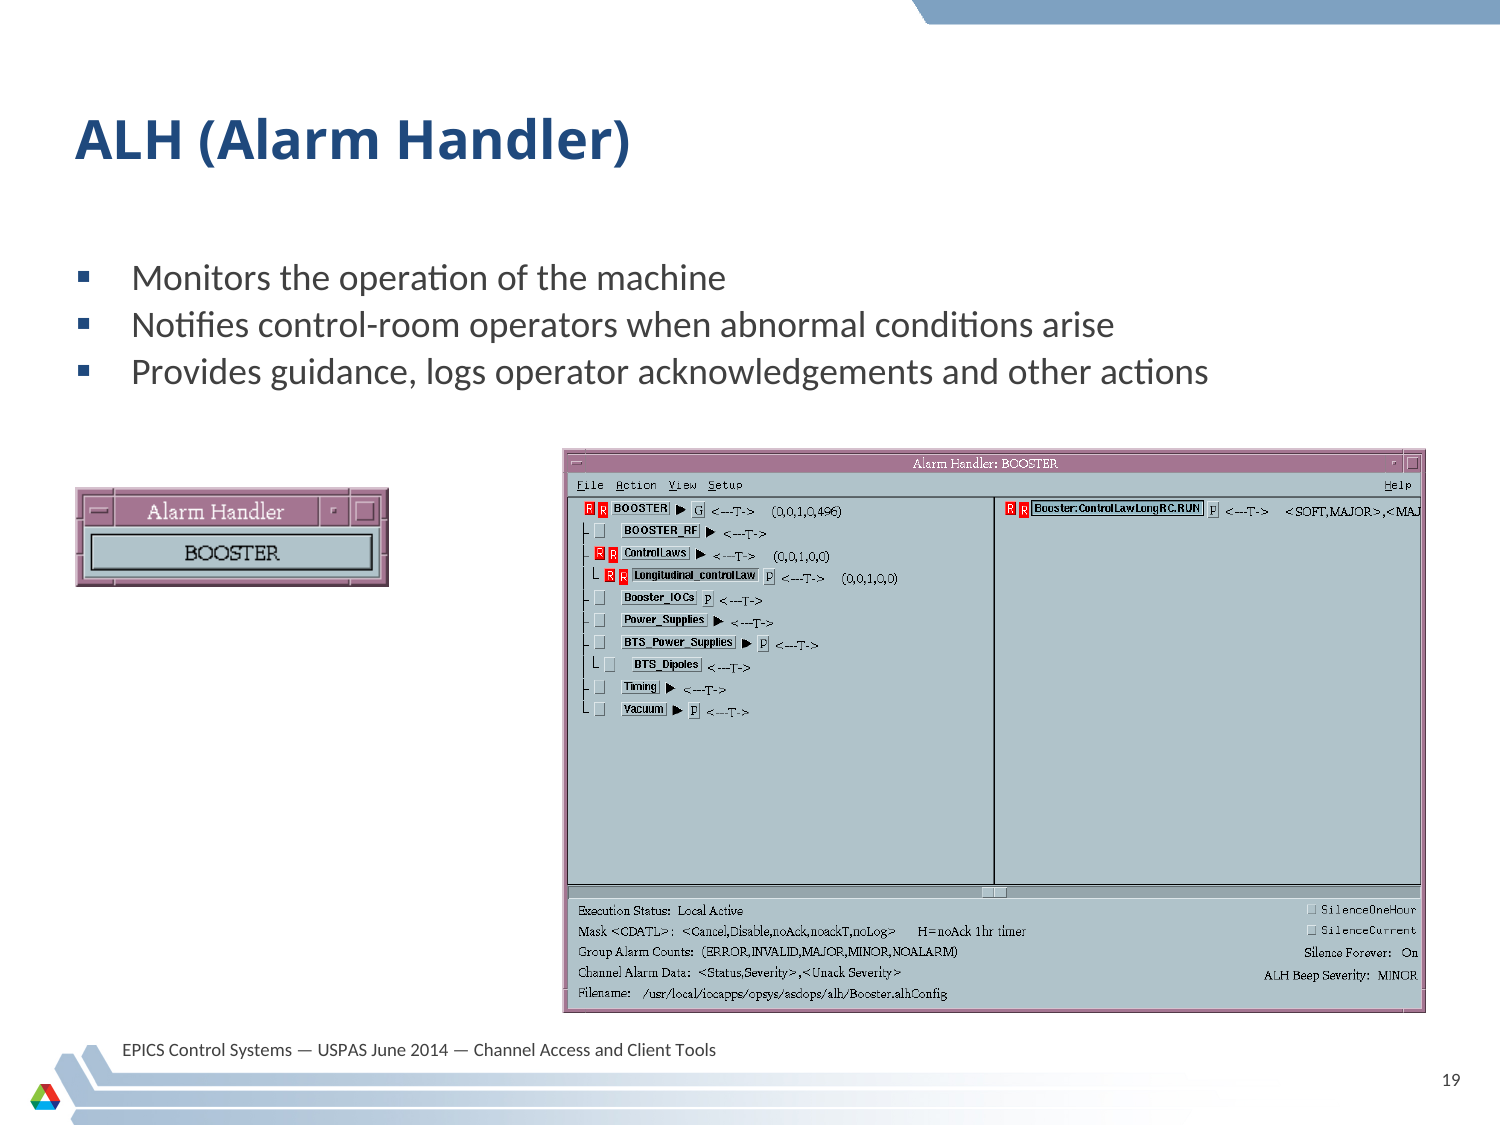

# ALH (Alarm Handler)
Monitors the operation of the machine
Notifies control-room operators when abnormal conditions arise
Provides guidance, logs operator acknowledgements and other actions
EPICS Control Systems — USPAS June 2014 — Channel Access and Client Tools
19